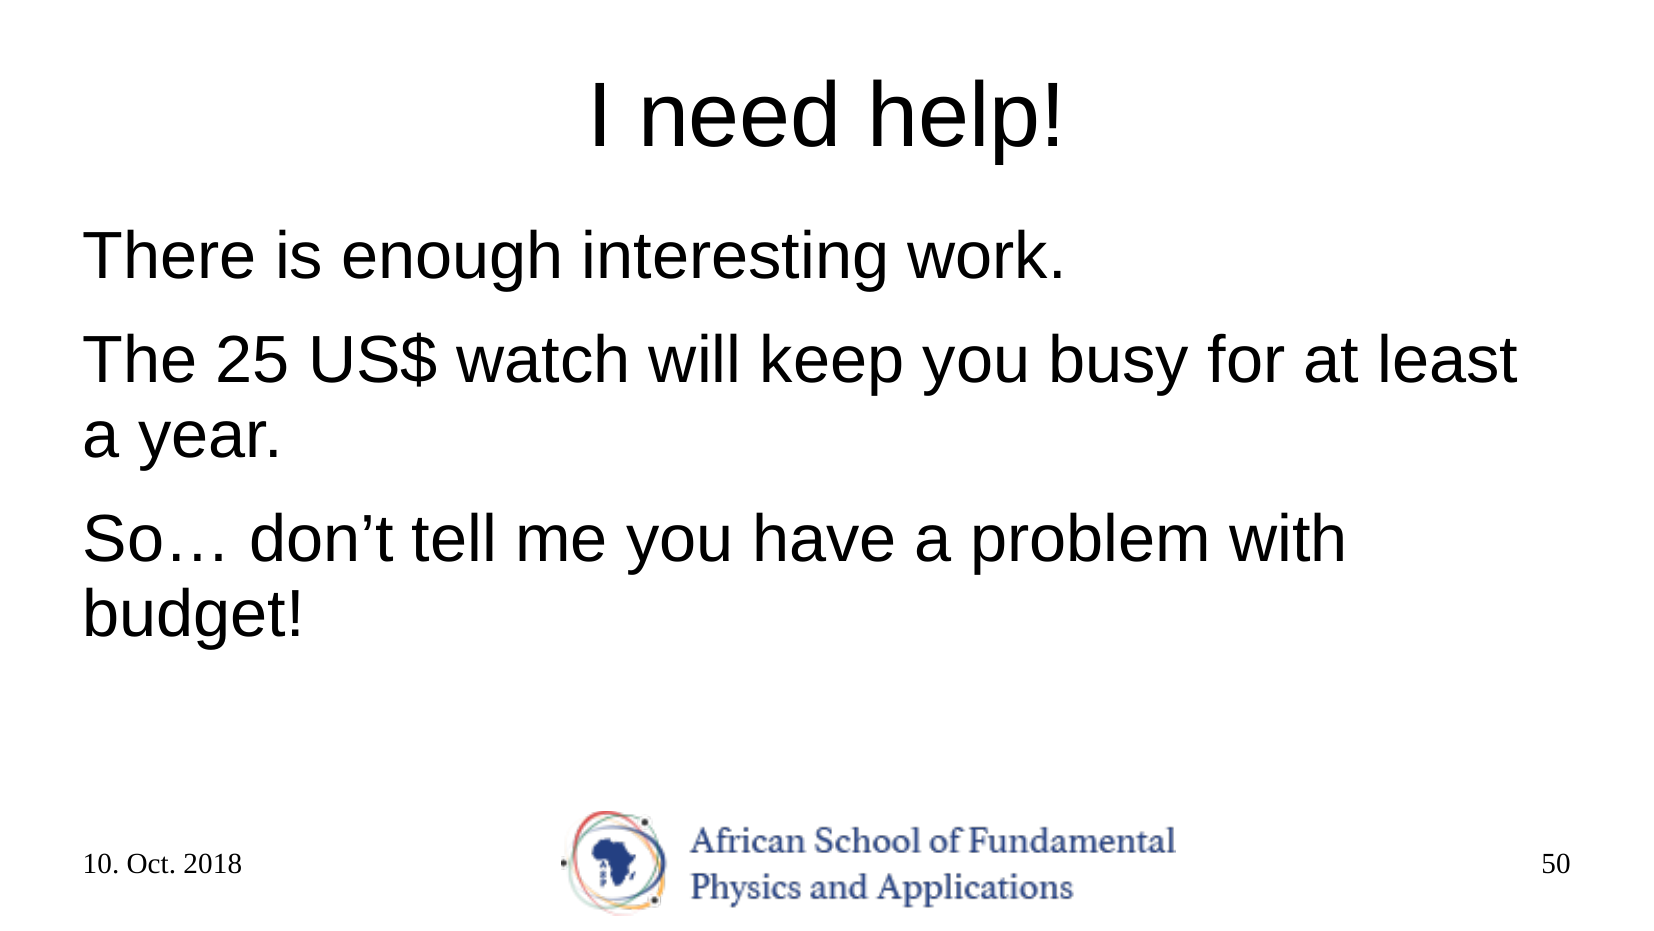

# I need help!
There is enough interesting work.
The 25 US$ watch will keep you busy for at least a year.
So… don’t tell me you have a problem with budget!
10. Oct. 2018
50